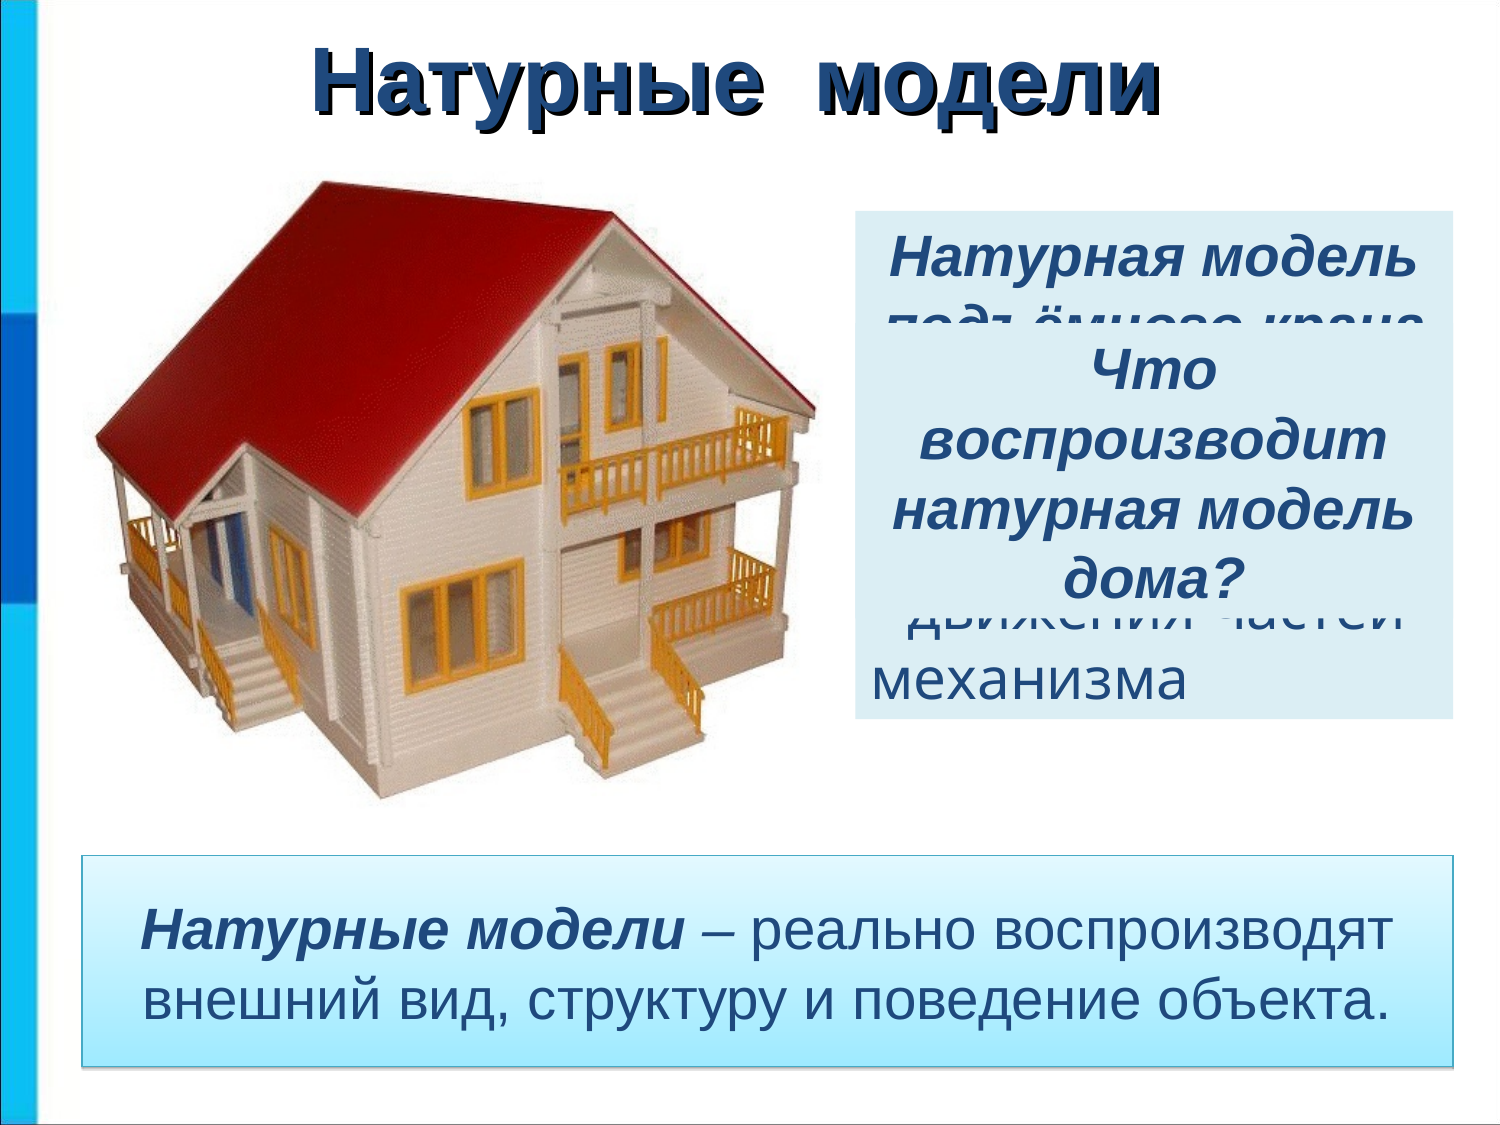

Натурные модели
Натурная модель подъёмного крана воспроизводит:
 состав;
 движения частей механизма
Что воспроизводит натурная модель дома?
# Натурные модели – реально воспроизводят внешний вид, структуру и поведение объекта.